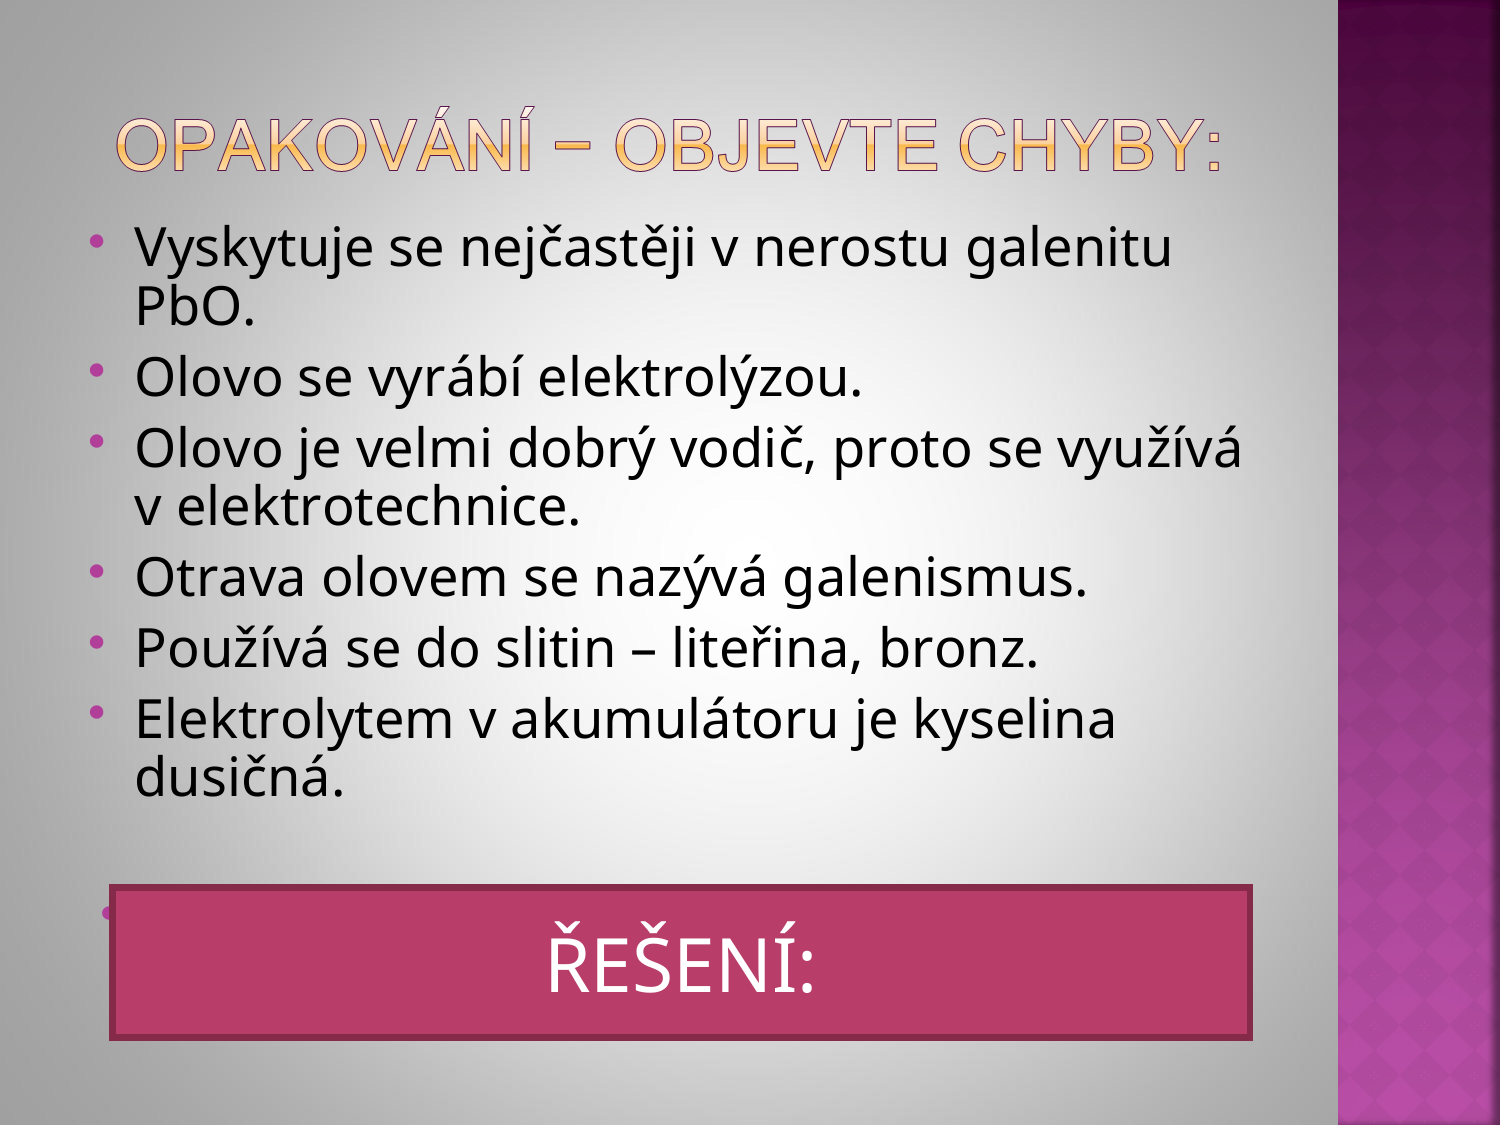

# Vyskytuje se nejčastěji v nerostu galenitu PbO.
Olovo se vyrábí elektrolýzou.
Olovo je velmi dobrý vodič, proto se využívá
v elektrotechnice.
Otrava olovem se nazývá galenismus.
Používá se do slitin – liteřina, bronz.
Elektrolytem v akumulátoru je kyselina dusičná.
PbS; pražením; špatný; saturnismus; pájka; kyselina sírová
ŘEŠENÍ: